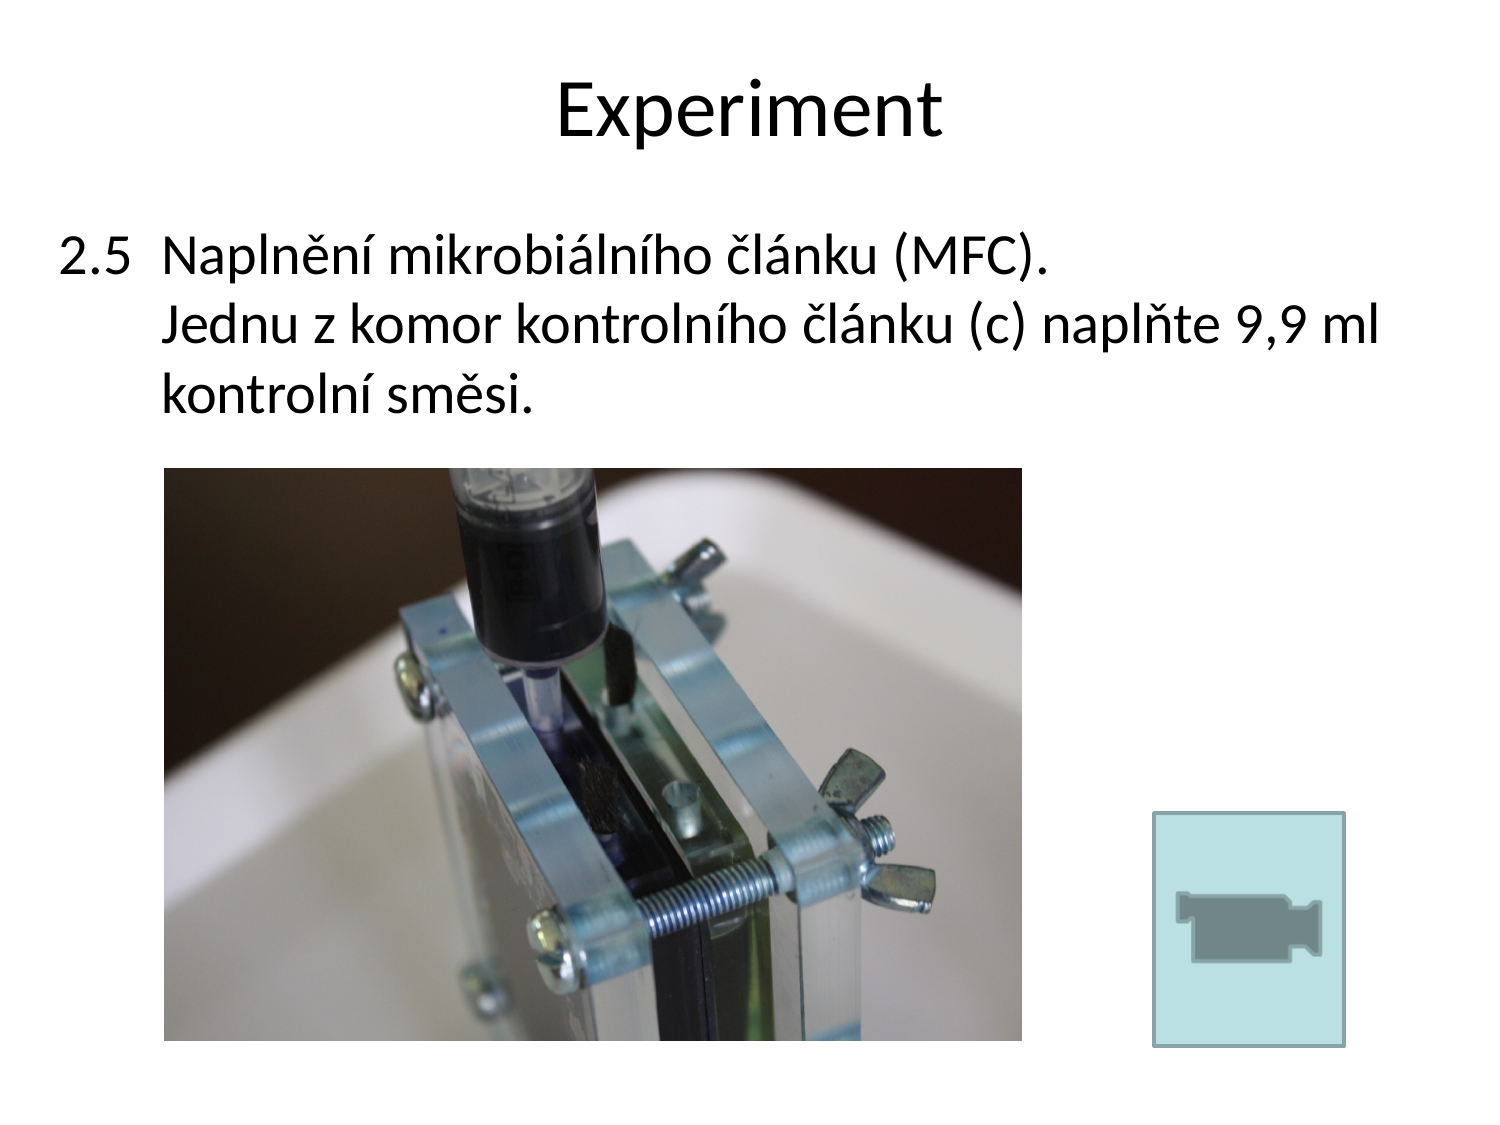

# Experiment
2.5 	Naplnění mikrobiálního článku (MFC).
	Jednu z komor kontrolního článku (c) naplňte 9,9 ml kontrolní směsi.